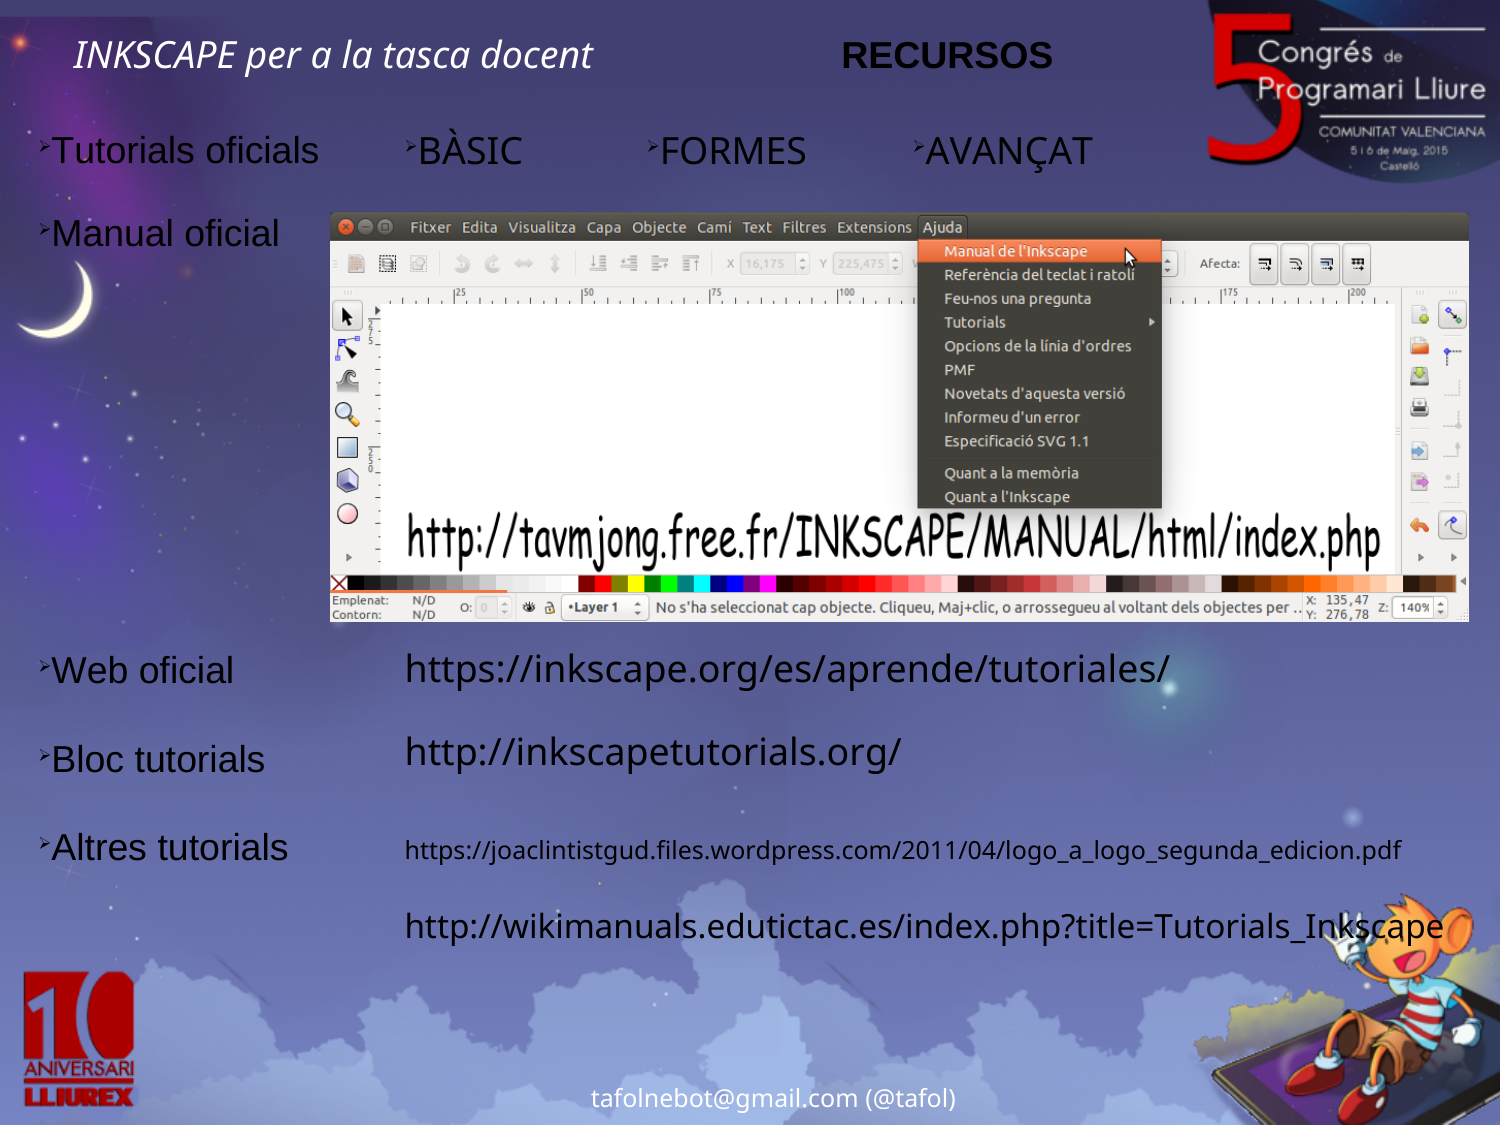

RECURSOS
Tutorials oficials
BÀSIC
FORMES
AVANÇAT
Manual oficial
https://inkscape.org/es/aprende/tutoriales/
Web oficial
http://inkscapetutorials.org/
Bloc tutorials
Altres tutorials
https://joaclintistgud.files.wordpress.com/2011/04/logo_a_logo_segunda_edicion.pdf
http://wikimanuals.edutictac.es/index.php?title=Tutorials_Inkscape